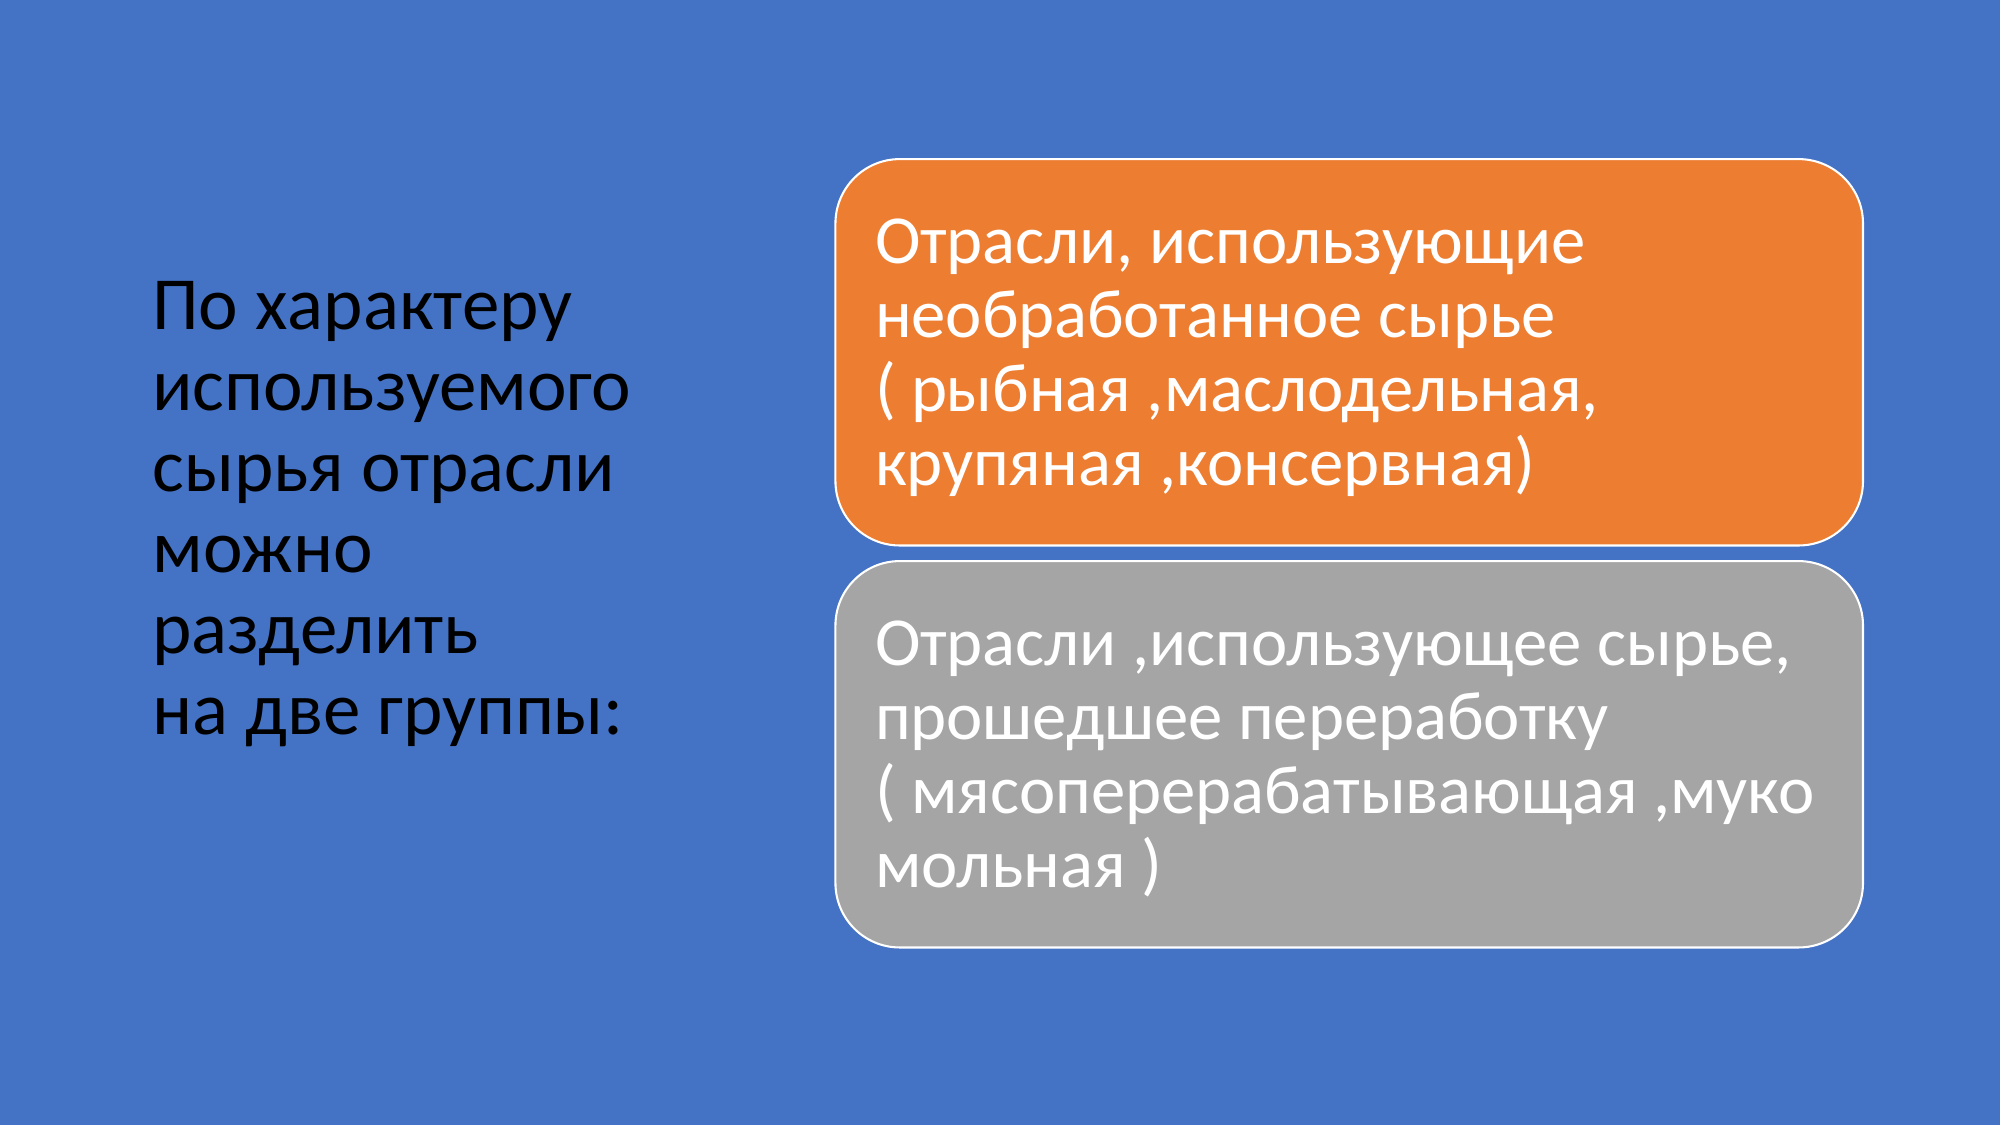

# По характеру используемого сырья отрасли можно разделить на две группы:
Отрасли, использующие необработанное сырье ( рыбная ,маслодельная, крупяная ,консервная)
Отрасли ,использующее сырье, прошедшее переработку ( мясоперерабатывающая ,мукомольная )